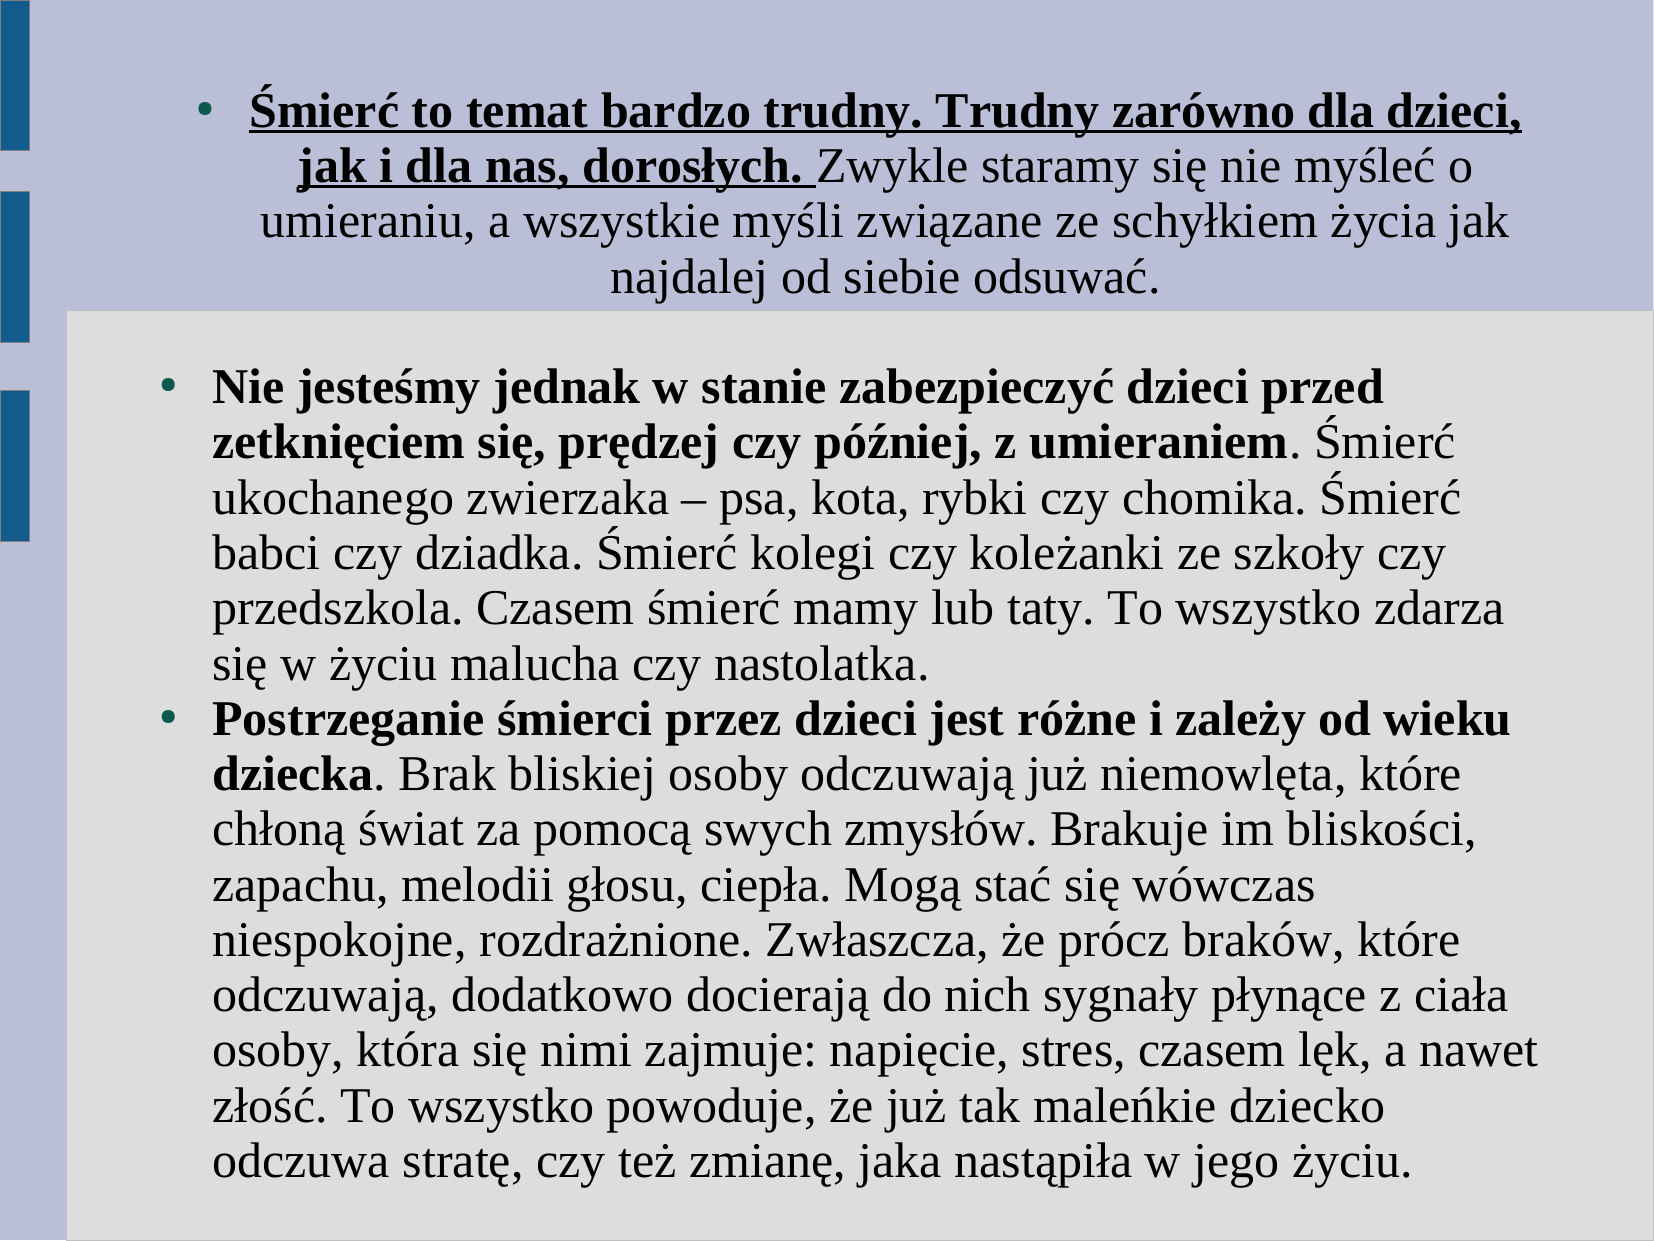

# Śmierć to temat bardzo trudny. Trudny zarówno dla dzieci, jak i dla nas, dorosłych. Zwykle staramy się nie myśleć o umieraniu, a wszystkie myśli związane ze schyłkiem życia jak najdalej od siebie odsuwać.
Nie jesteśmy jednak w stanie zabezpieczyć dzieci przed zetknięciem się, prędzej czy później, z umieraniem. Śmierć ukochanego zwierzaka – psa, kota, rybki czy chomika. Śmierć babci czy dziadka. Śmierć kolegi czy koleżanki ze szkoły czy przedszkola. Czasem śmierć mamy lub taty. To wszystko zdarza się w życiu malucha czy nastolatka.
Postrzeganie śmierci przez dzieci jest różne i zależy od wieku dziecka. Brak bliskiej osoby odczuwają już niemowlęta, które chłoną świat za pomocą swych zmysłów. Brakuje im bliskości, zapachu, melodii głosu, ciepła. Mogą stać się wówczas niespokojne, rozdrażnione. Zwłaszcza, że prócz braków, które odczuwają, dodatkowo docierają do nich sygnały płynące z ciała osoby, która się nimi zajmuje: napięcie, stres, czasem lęk, a nawet złość. To wszystko powoduje, że już tak maleńkie dziecko odczuwa stratę, czy też zmianę, jaka nastąpiła w jego życiu.